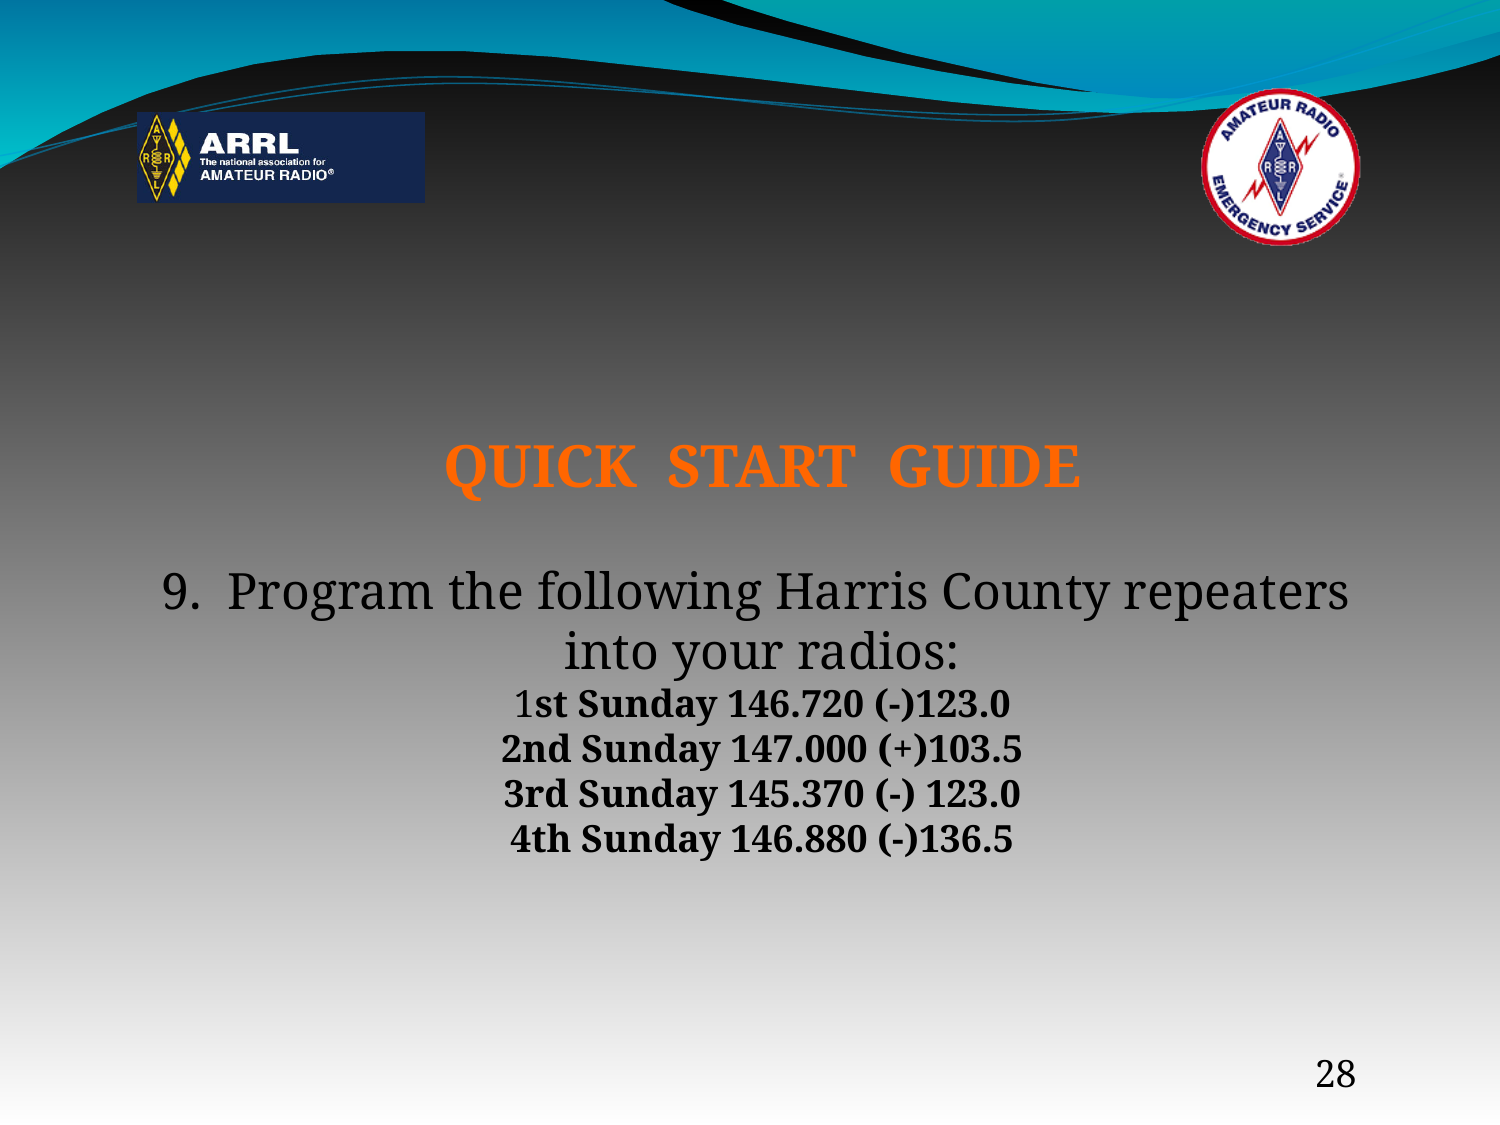

#
QUICK START GUIDE
9. Program the following Harris County repeaters
into your radios:
1st Sunday 146.720 (-)123.0
2nd Sunday 147.000 (+)103.5
3rd Sunday 145.370 (-) 123.0
4th Sunday 146.880 (-)136.5